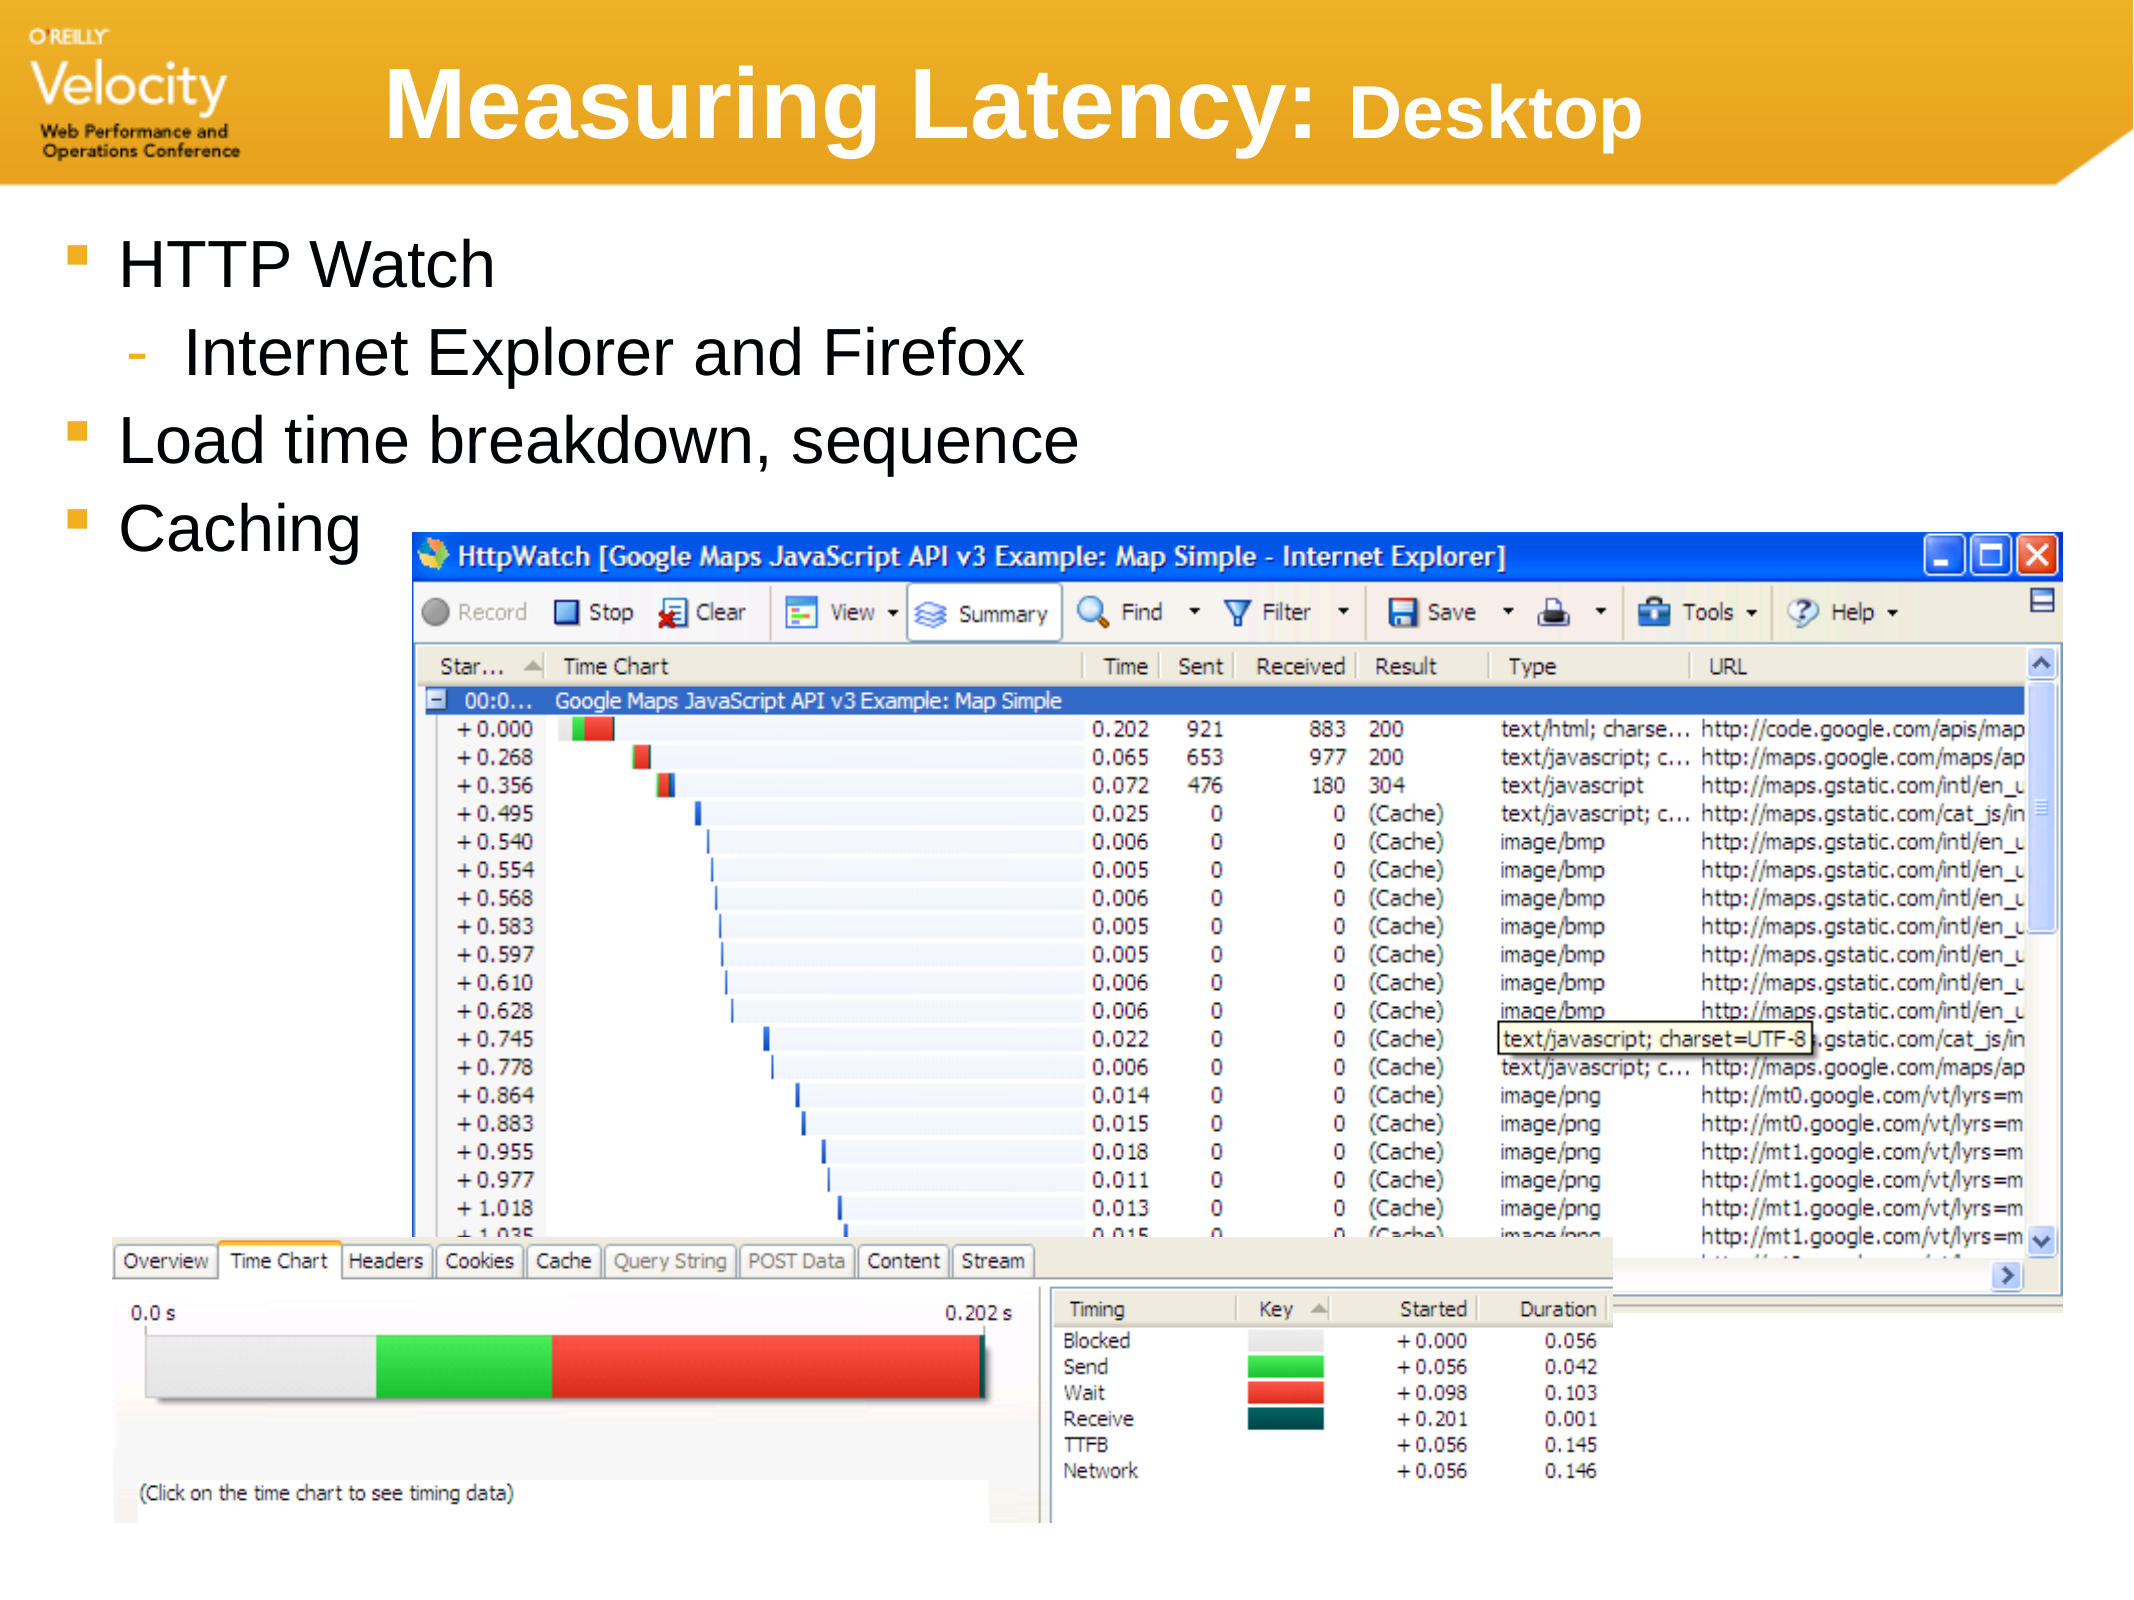

# Measuring Latency: Desktop
HTTP Watch
Internet Explorer and Firefox
Load time breakdown, sequence
Caching